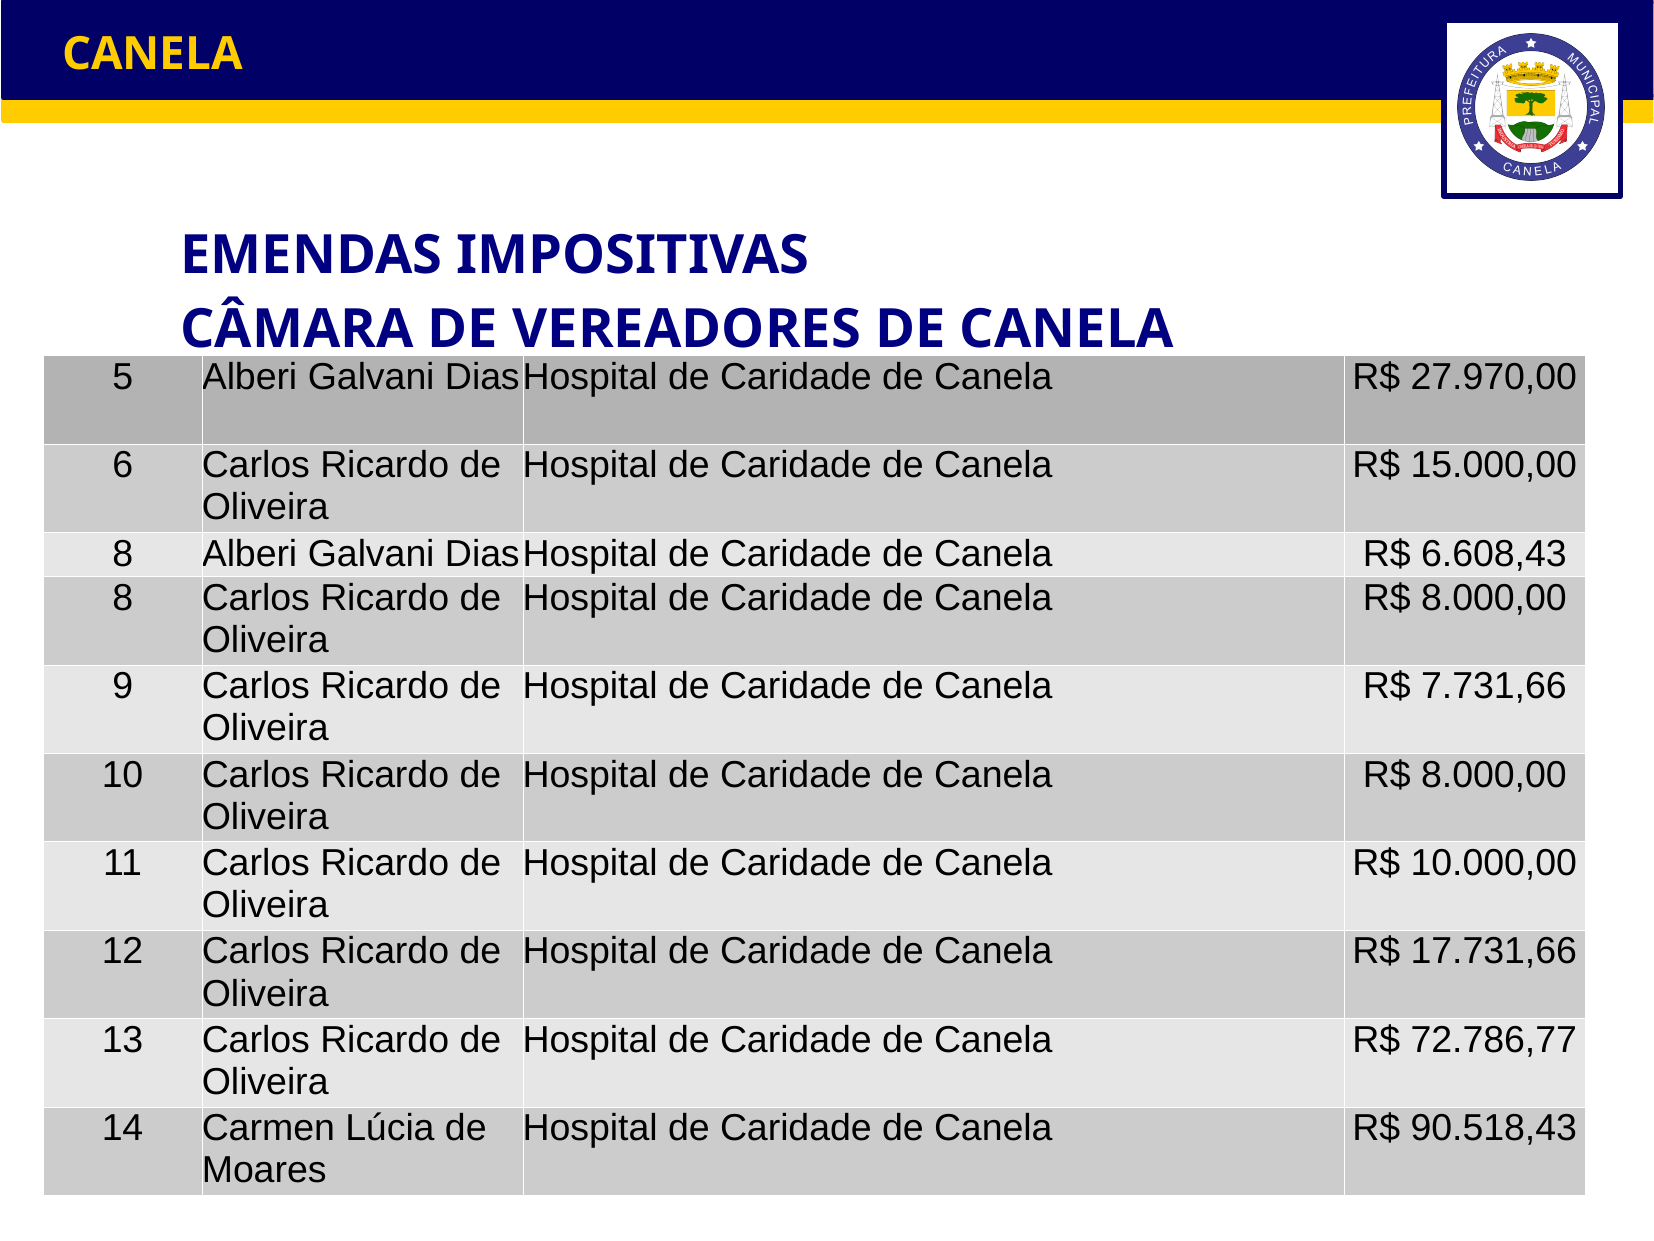

CANELA
CANELA
EMENDAS IMPOSITIVAS
CÂMARA DE VEREADORES DE CANELA
| 5 | Alberi Galvani Dias | Hospital de Caridade de Canela | R$ 27.970,00 |
| --- | --- | --- | --- |
| 6 | Carlos Ricardo de Oliveira | Hospital de Caridade de Canela | R$ 15.000,00 |
| 8 | Alberi Galvani Dias | Hospital de Caridade de Canela | R$ 6.608,43 |
| 8 | Carlos Ricardo de Oliveira | Hospital de Caridade de Canela | R$ 8.000,00 |
| 9 | Carlos Ricardo de Oliveira | Hospital de Caridade de Canela | R$ 7.731,66 |
| 10 | Carlos Ricardo de Oliveira | Hospital de Caridade de Canela | R$ 8.000,00 |
| 11 | Carlos Ricardo de Oliveira | Hospital de Caridade de Canela | R$ 10.000,00 |
| 12 | Carlos Ricardo de Oliveira | Hospital de Caridade de Canela | R$ 17.731,66 |
| 13 | Carlos Ricardo de Oliveira | Hospital de Caridade de Canela | R$ 72.786,77 |
| 14 | Carmen Lúcia de Moares | Hospital de Caridade de Canela | R$ 90.518,43 |